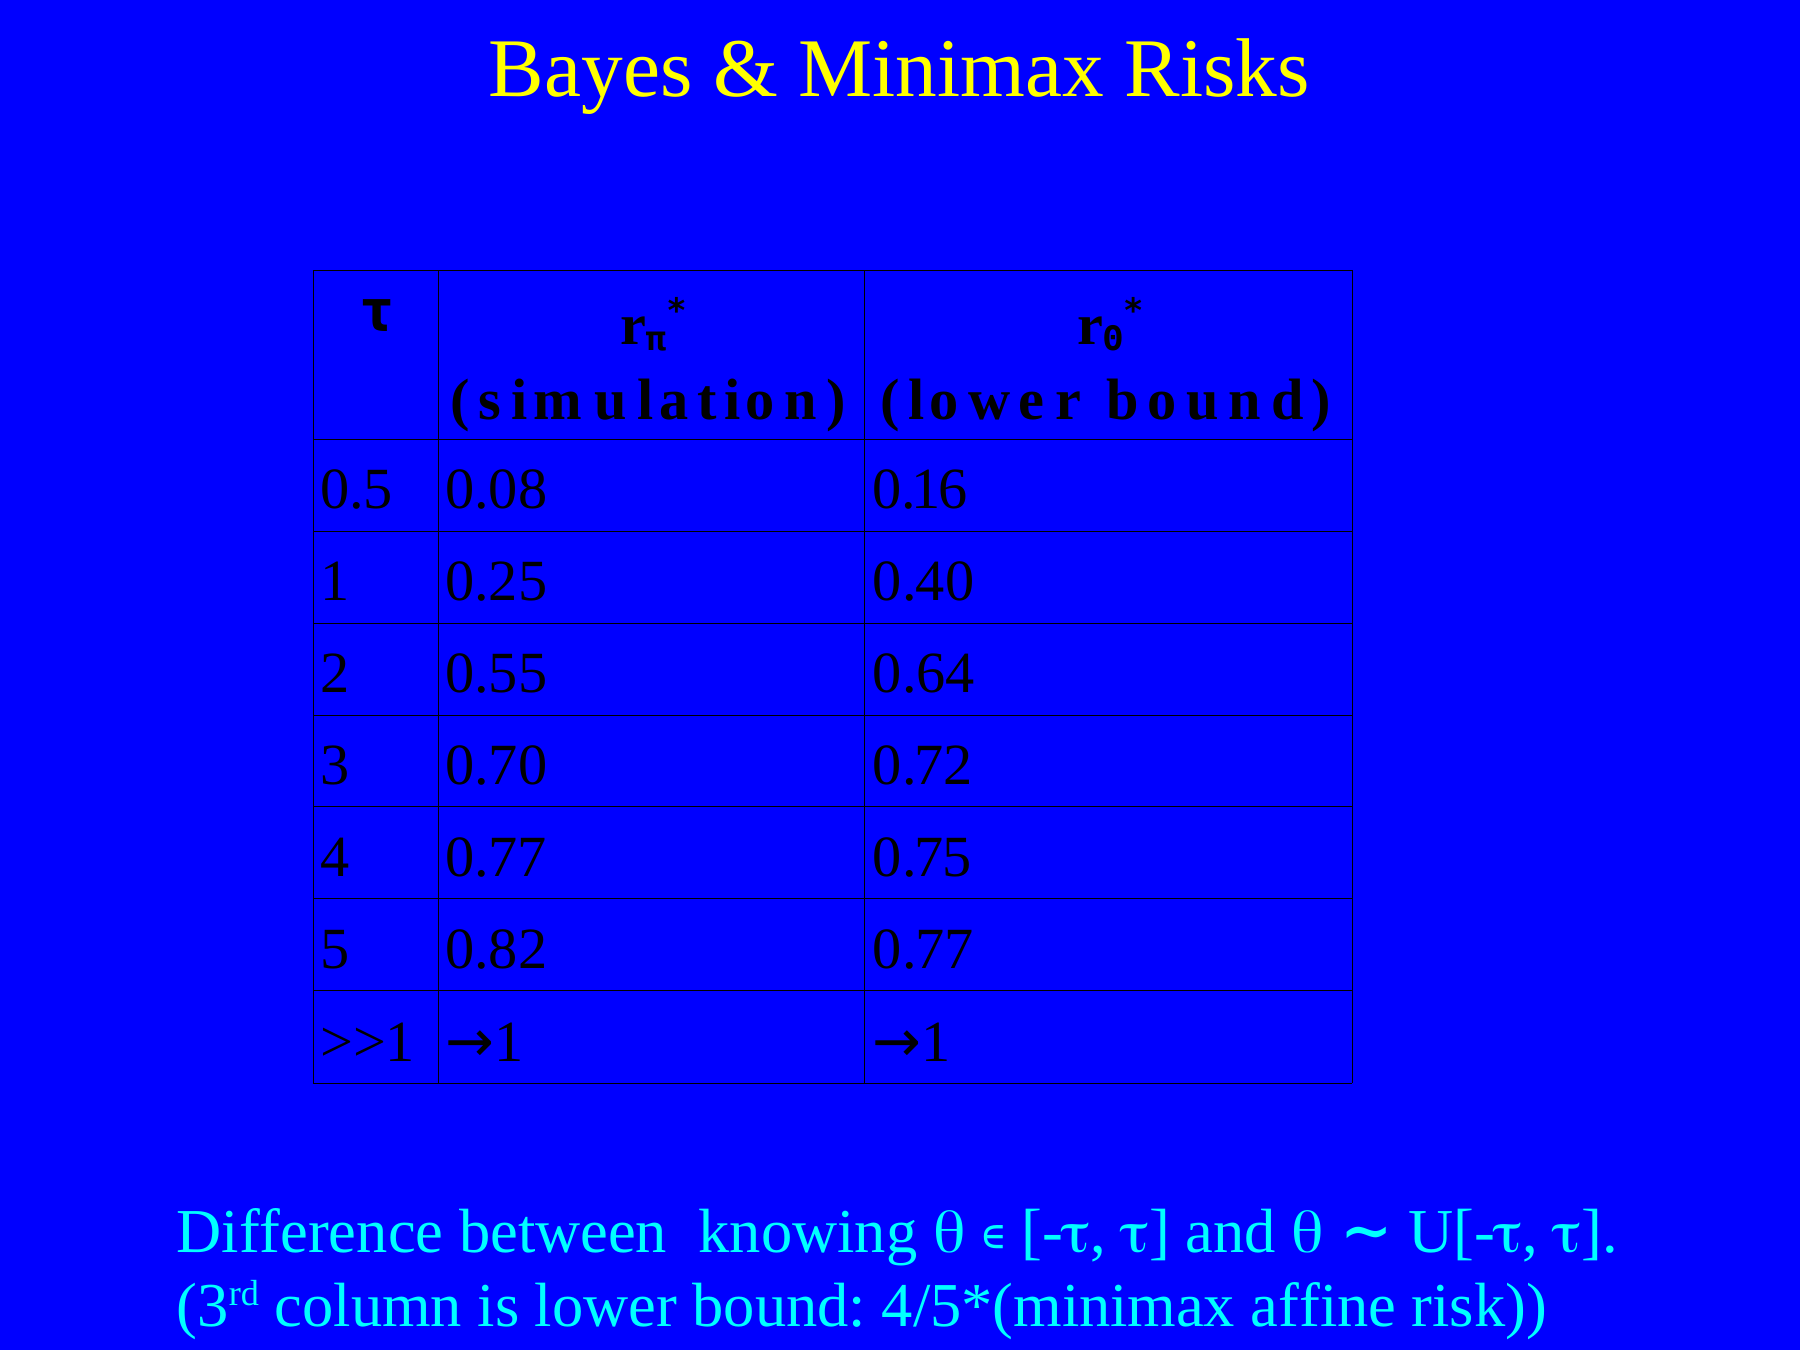

# Bayes & Minimax Risks
Difference between knowing  ∊ [-, ] and  ∼ U[-, ].
(3rd column is lower bound: 4/5*(minimax affine risk))